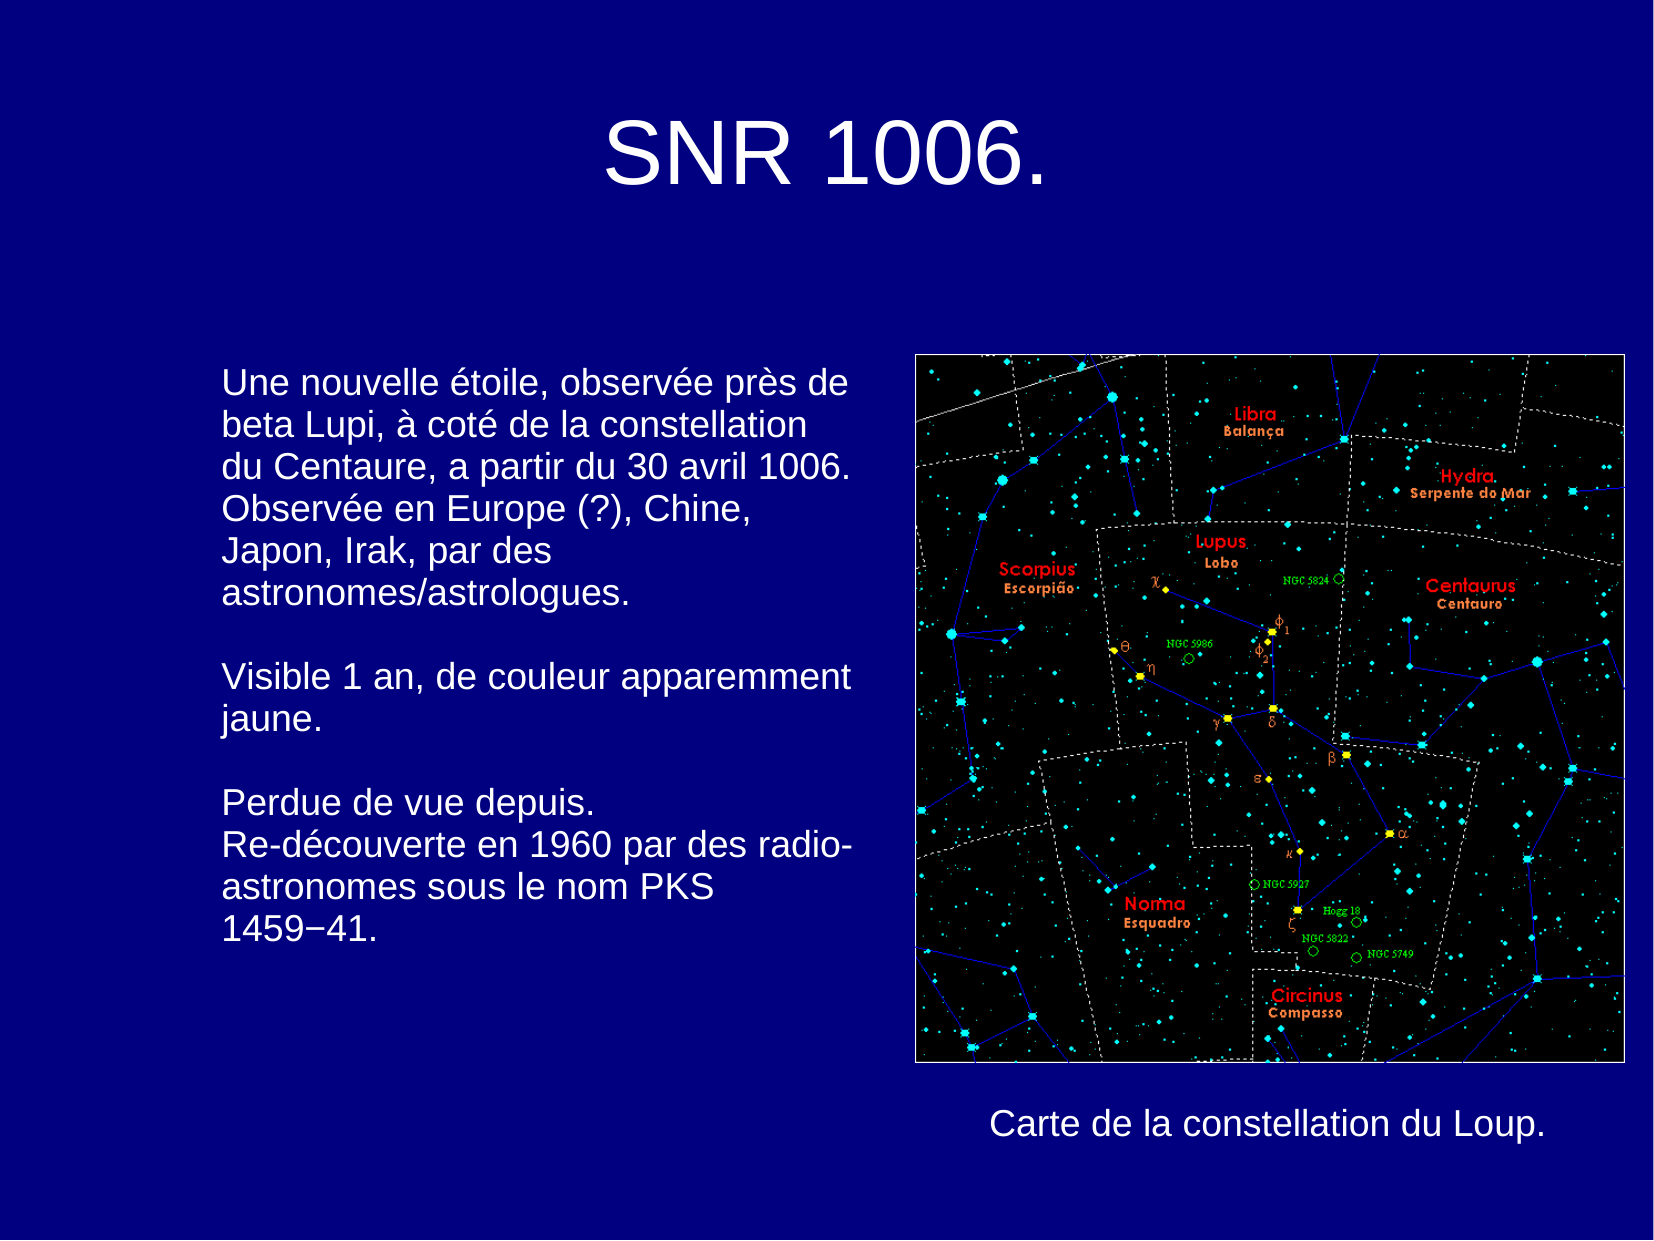

# SNR 1006.
Une nouvelle étoile, observée près de beta Lupi, à coté de la constellation
du Centaure, a partir du 30 avril 1006.
Observée en Europe (?), Chine, Japon, Irak, par des astronomes/astrologues.
Visible 1 an, de couleur apparemment jaune.
Perdue de vue depuis.
Re-découverte en 1960 par des radio-astronomes sous le nom PKS 1459−41.
Carte de la constellation du Loup.